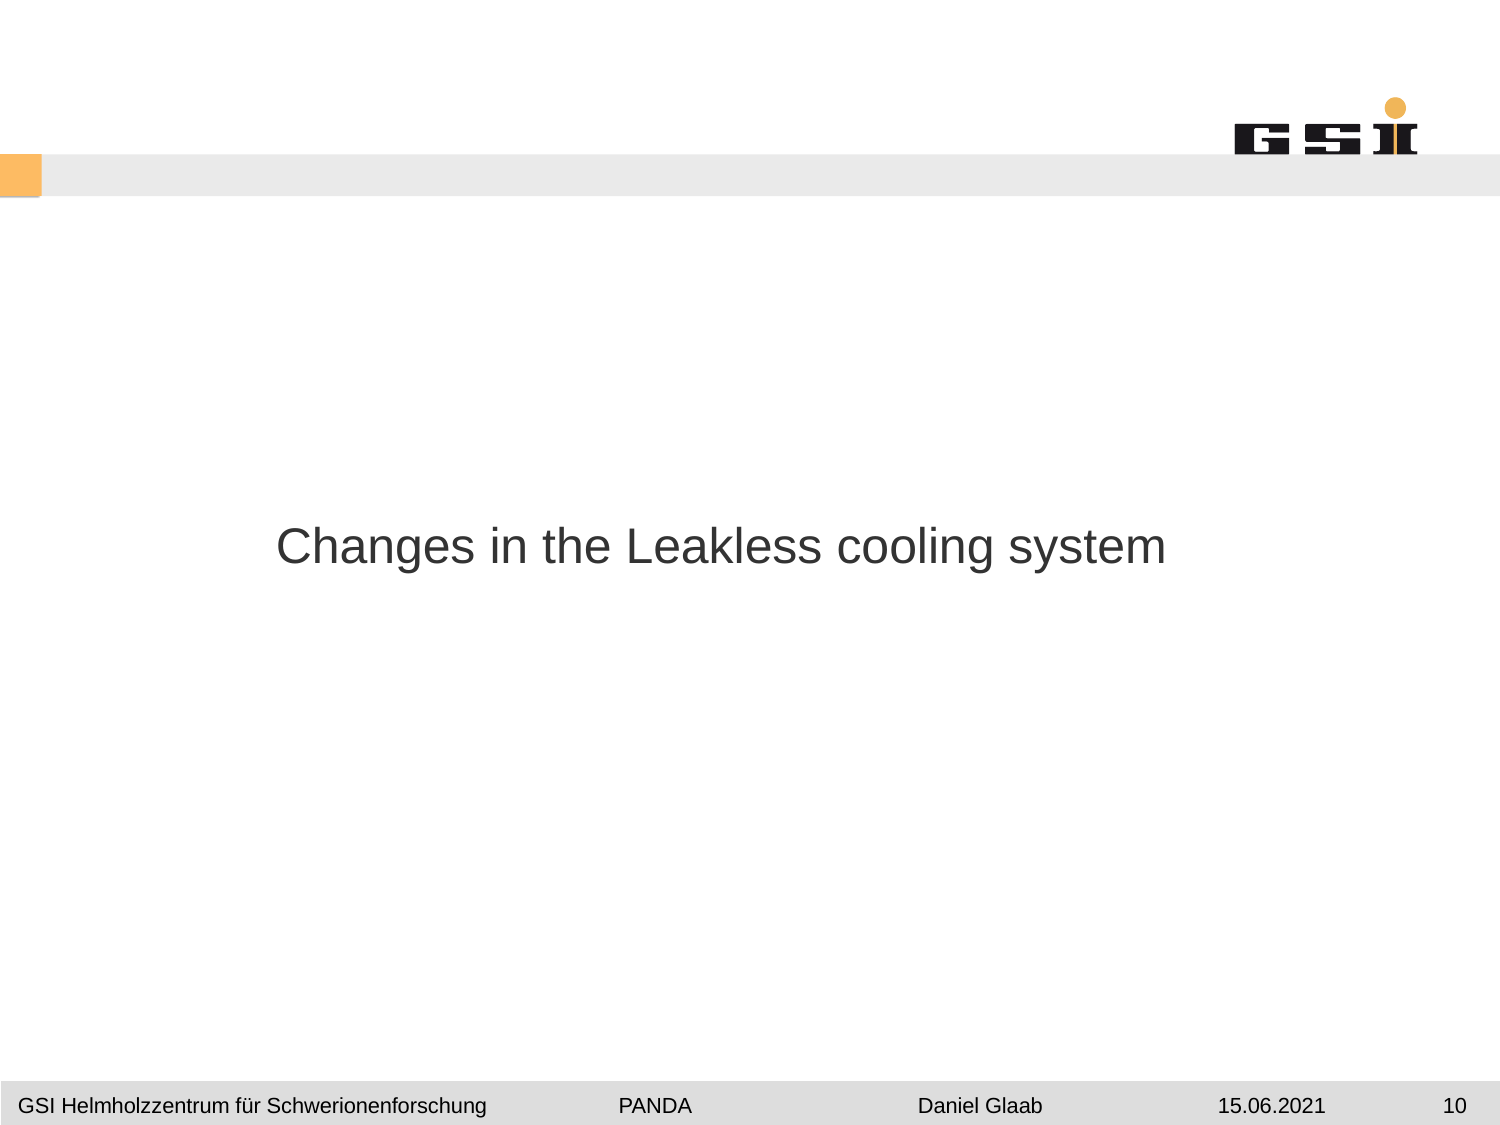

Changes in the Leakless cooling system
GSI Helmholzzentrum für Schwerionenforschung PANDA 		Daniel Glaab 		15.06.2021		10